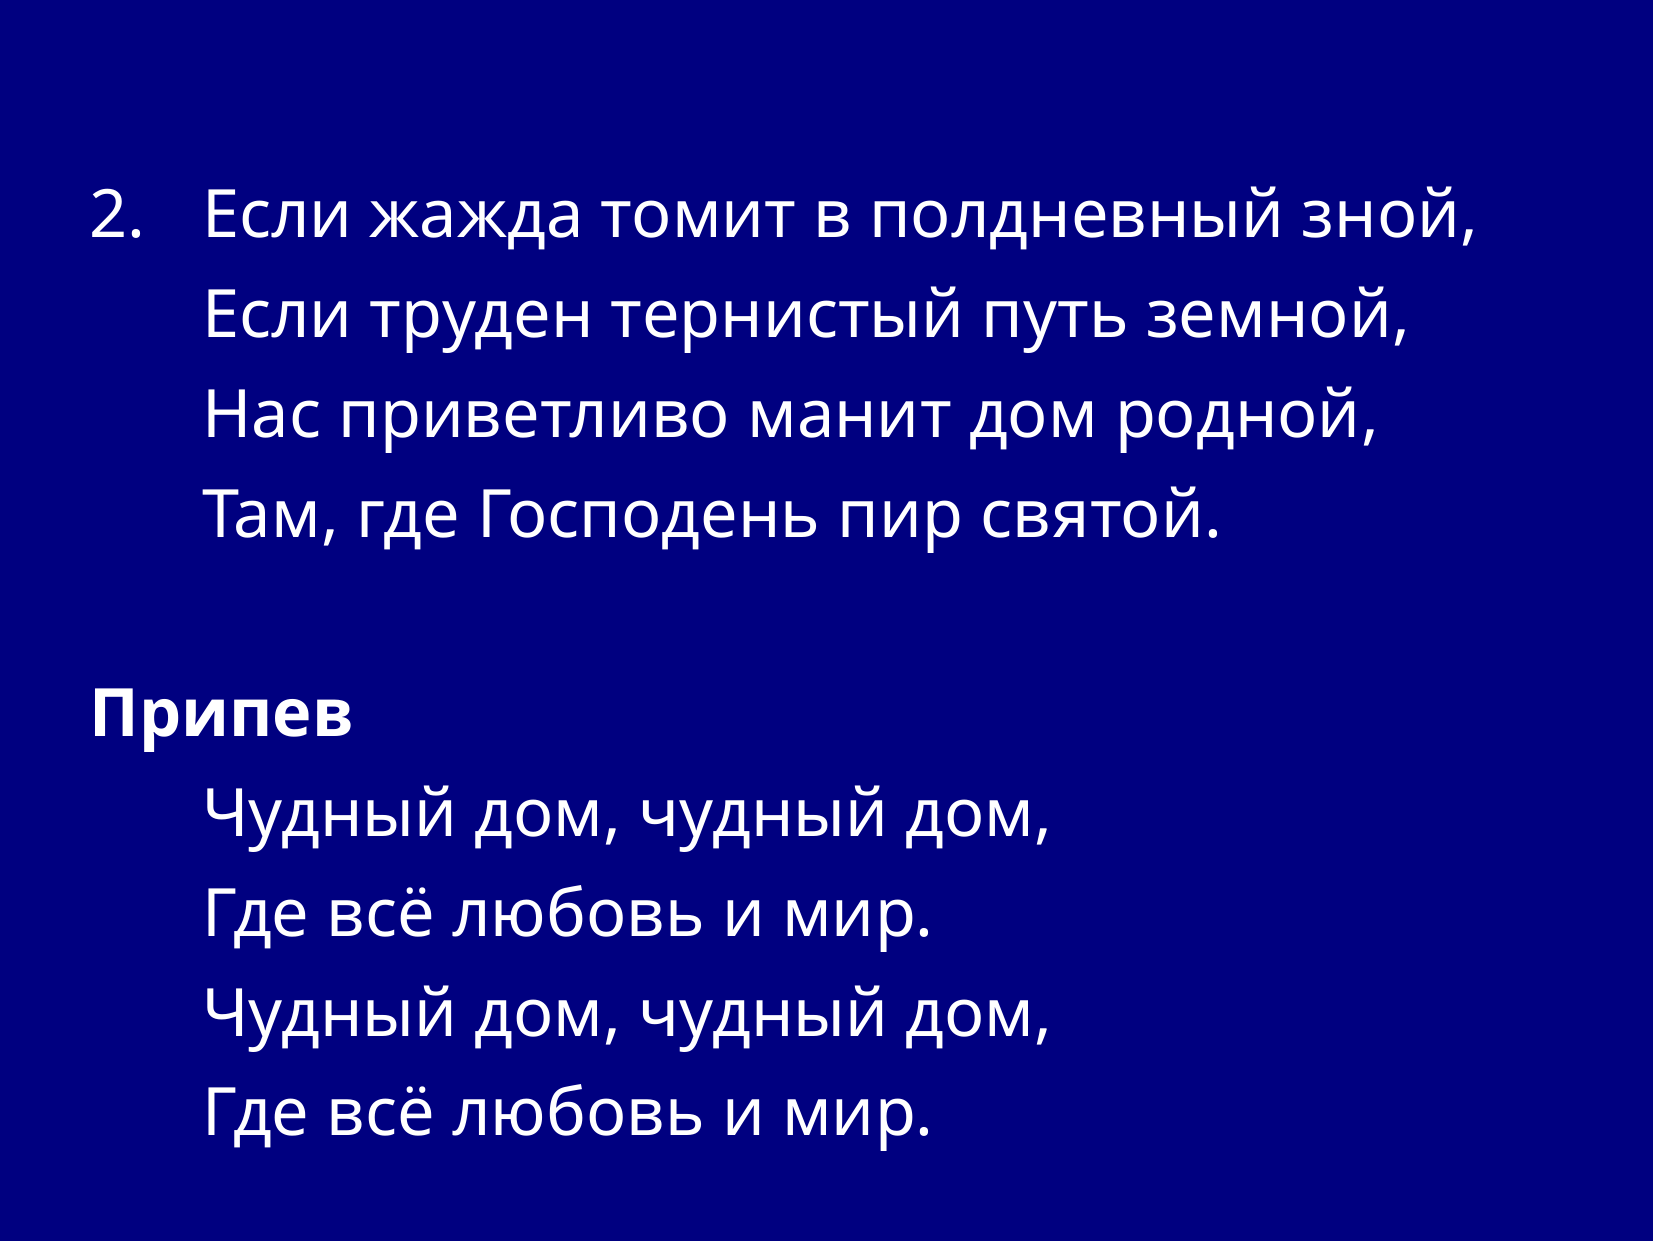

2.	Если жажда томит в полдневный зной,
	Если труден тернистый путь земной,
	Нас приветливо манит дом родной,
	Там, где Господень пир святой.
Припев
	Чудный дом, чудный дом,
	Где всё любовь и мир.
	Чудный дом, чудный дом,
	Где всё любовь и мир.